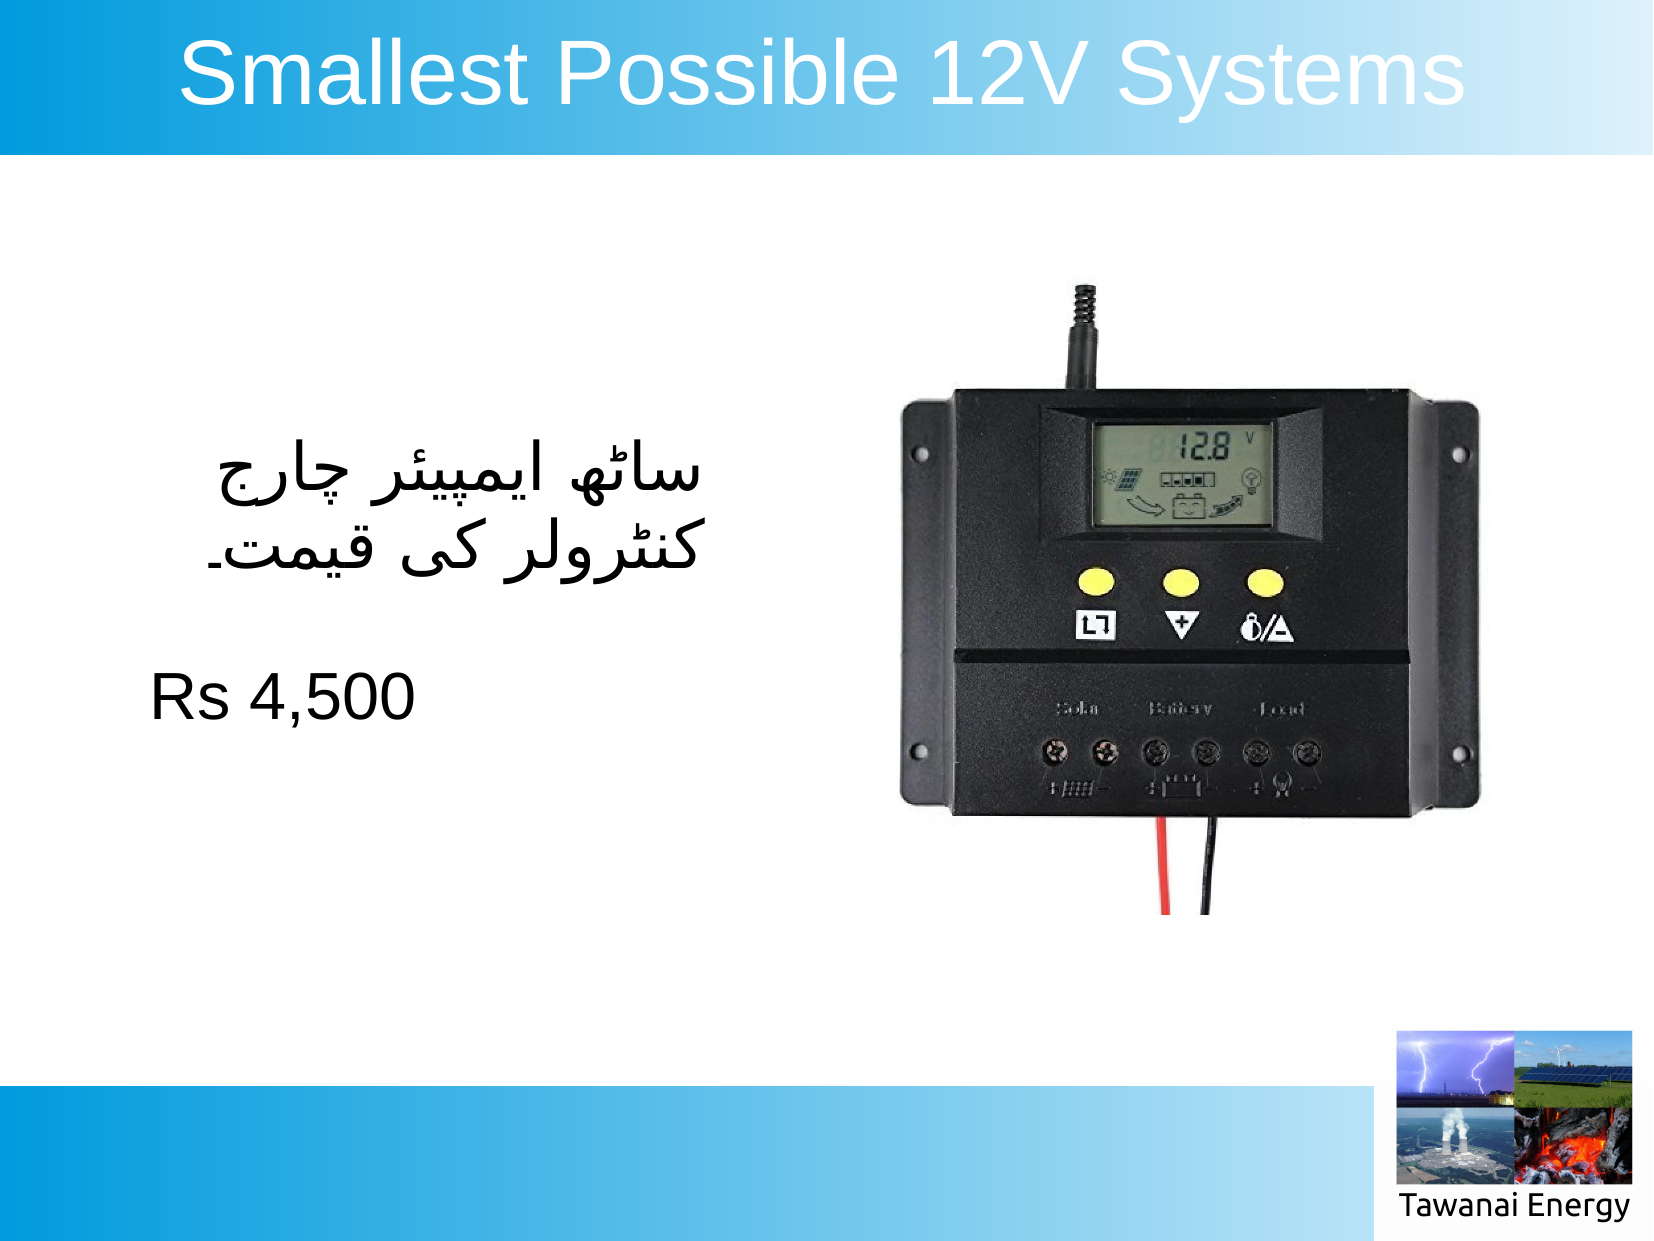

# Smallest Possible 12V Systems
ساٹھ ایمپیئر چارج کنٹرولر کی قیمت۔
Rs 4,500